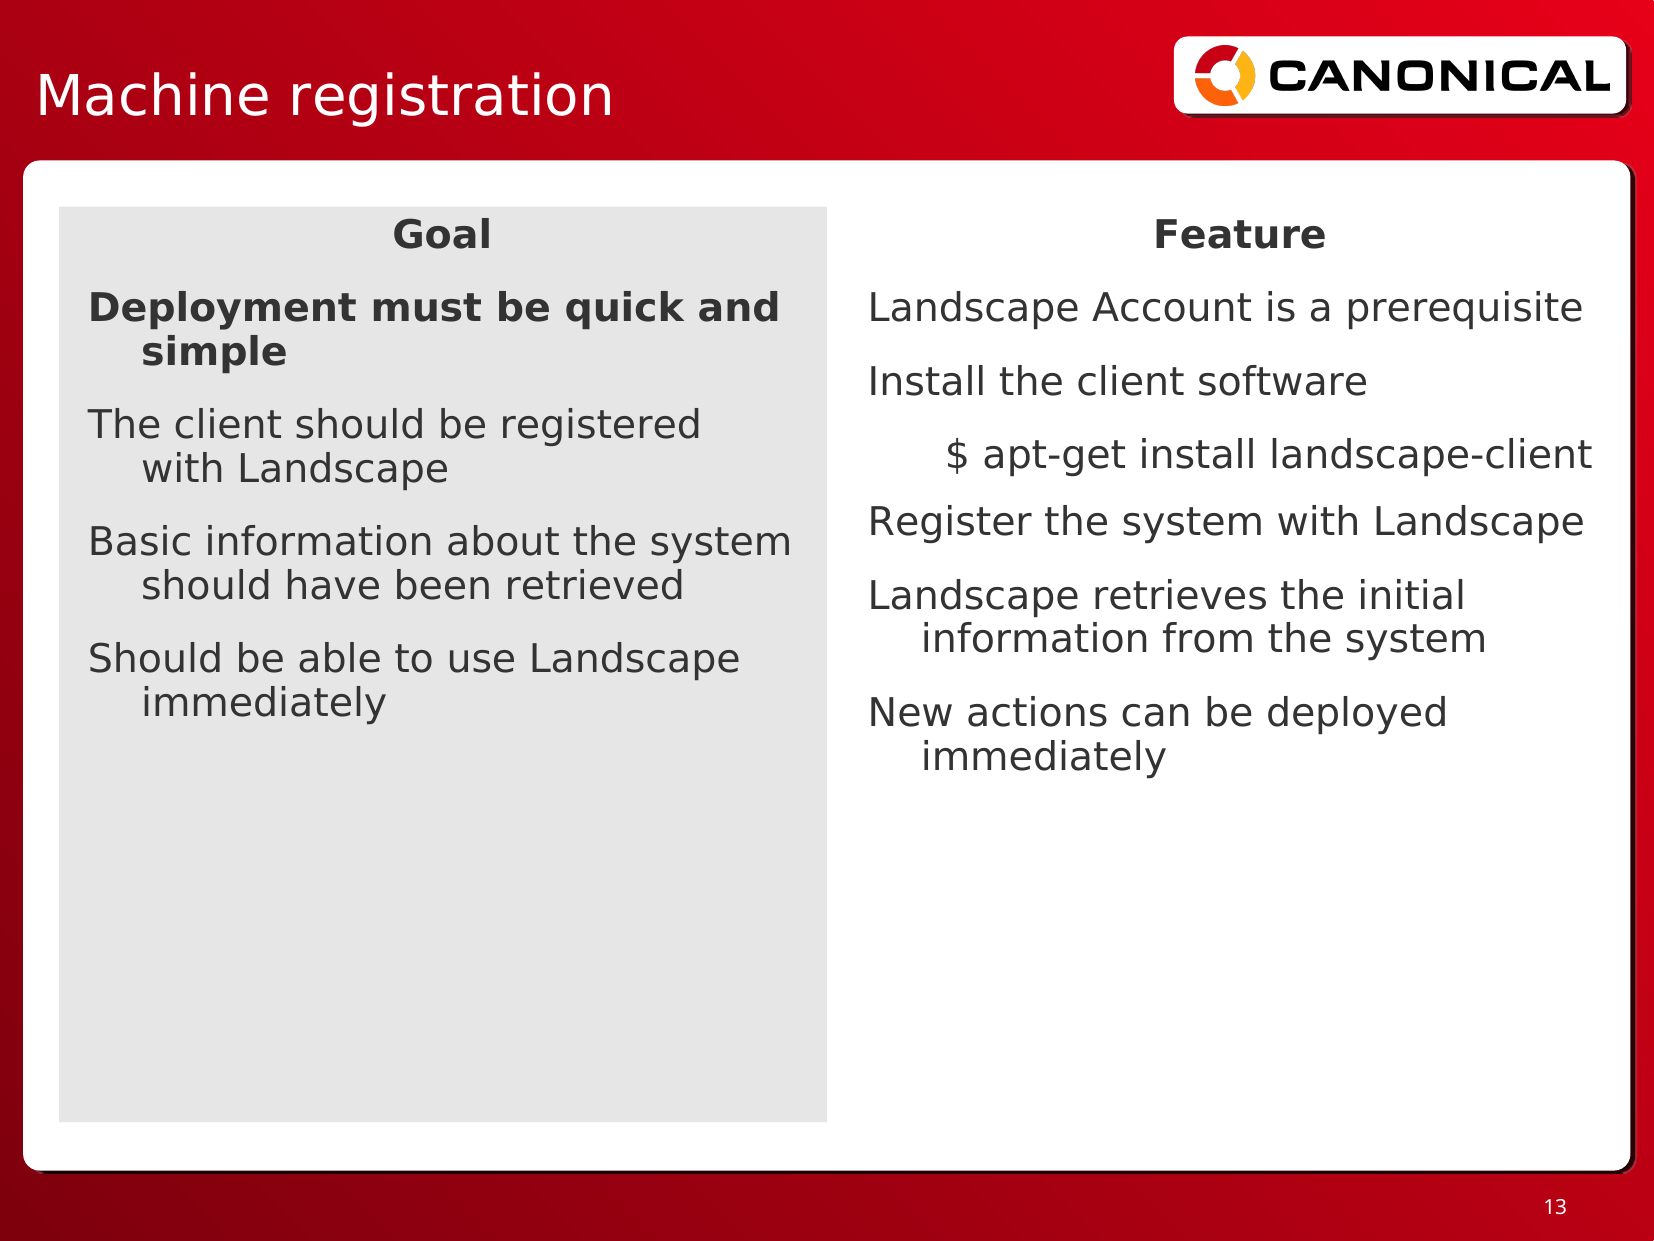

# Machine registration
Goal
Deployment must be quick and simple
The client should be registered with Landscape
Basic information about the system should have been retrieved
Should be able to use Landscape immediately
Feature
Landscape Account is a prerequisite
Install the client software
$ apt-get install landscape-client
Register the system with Landscape
Landscape retrieves the initial information from the system
New actions can be deployed immediately